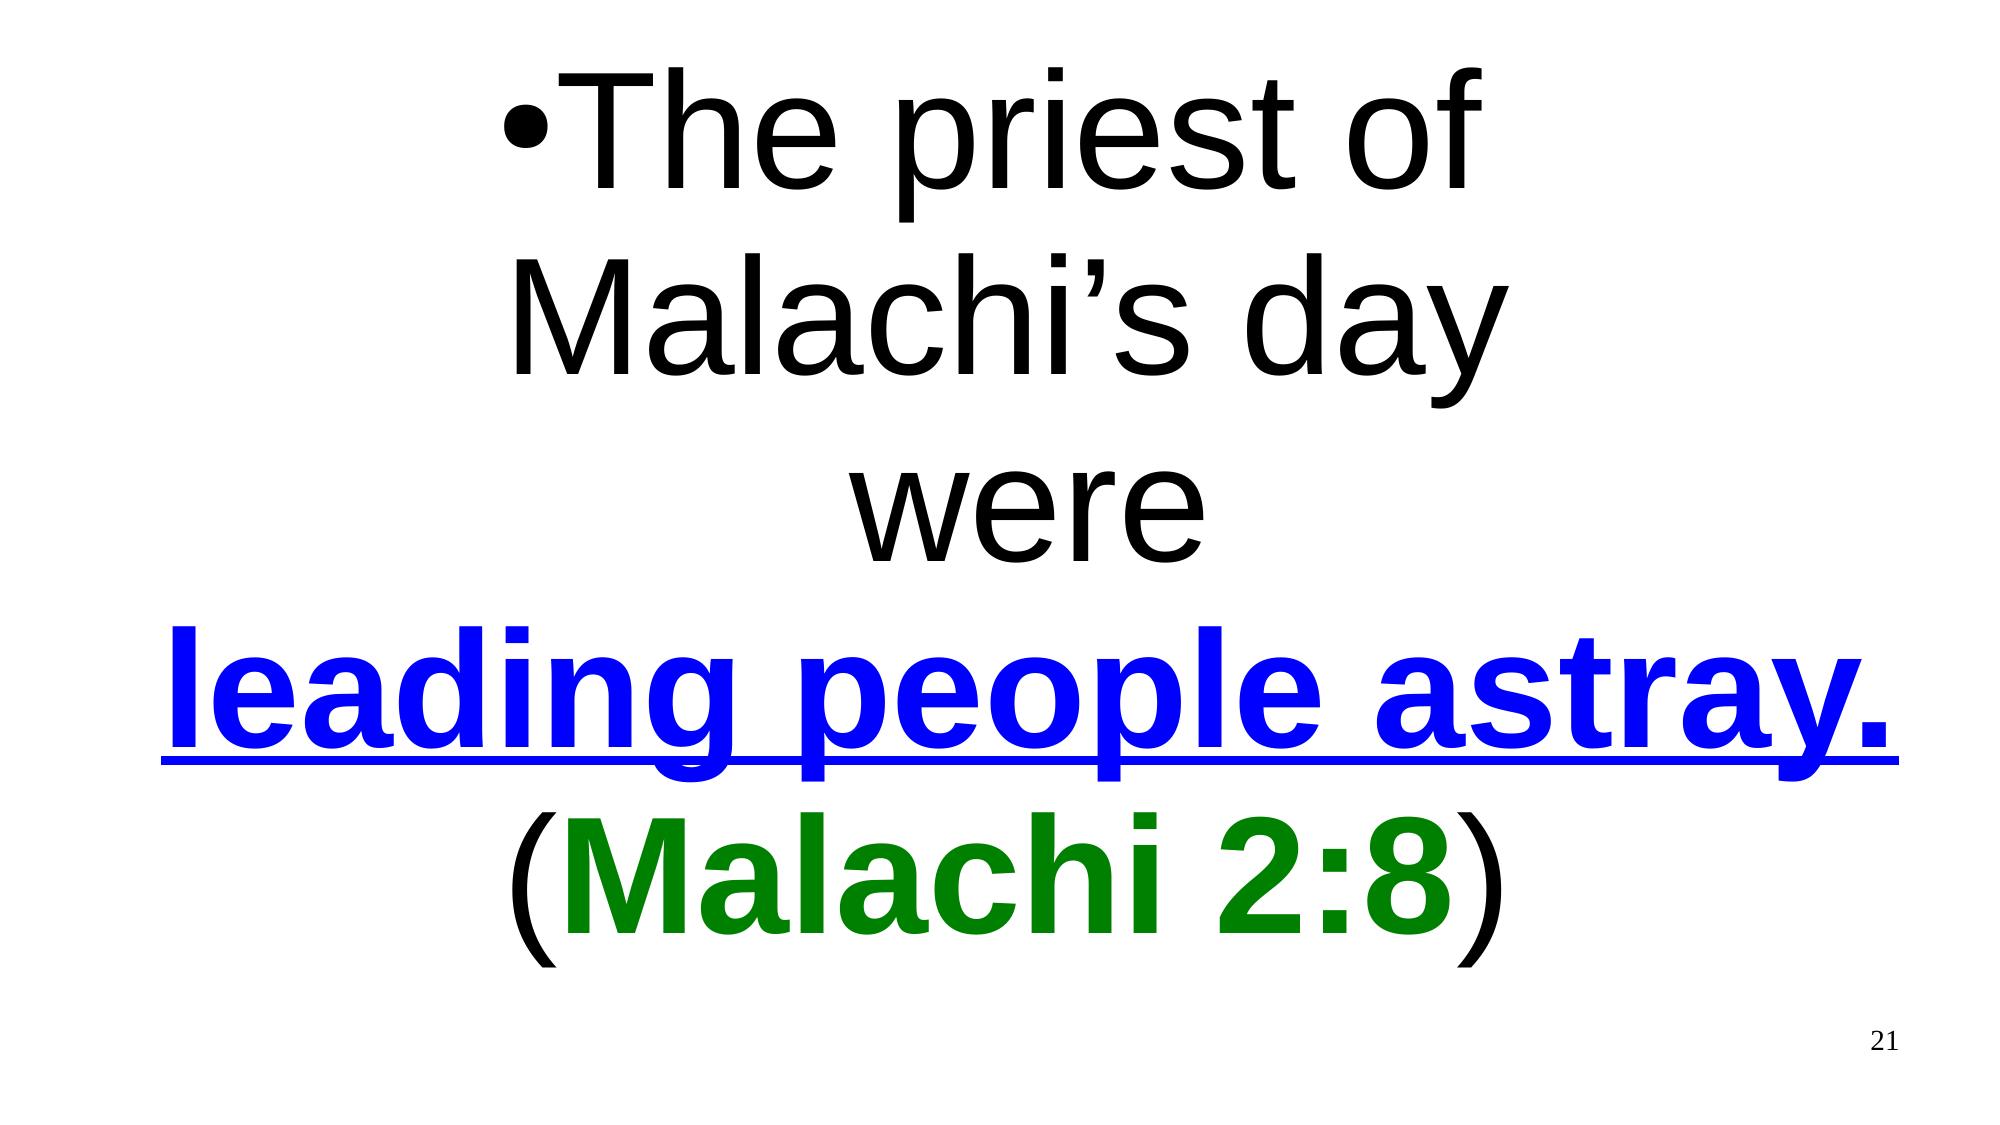

# The priest of Malachi’s day were leading people astray. (Malachi 2:8)
21